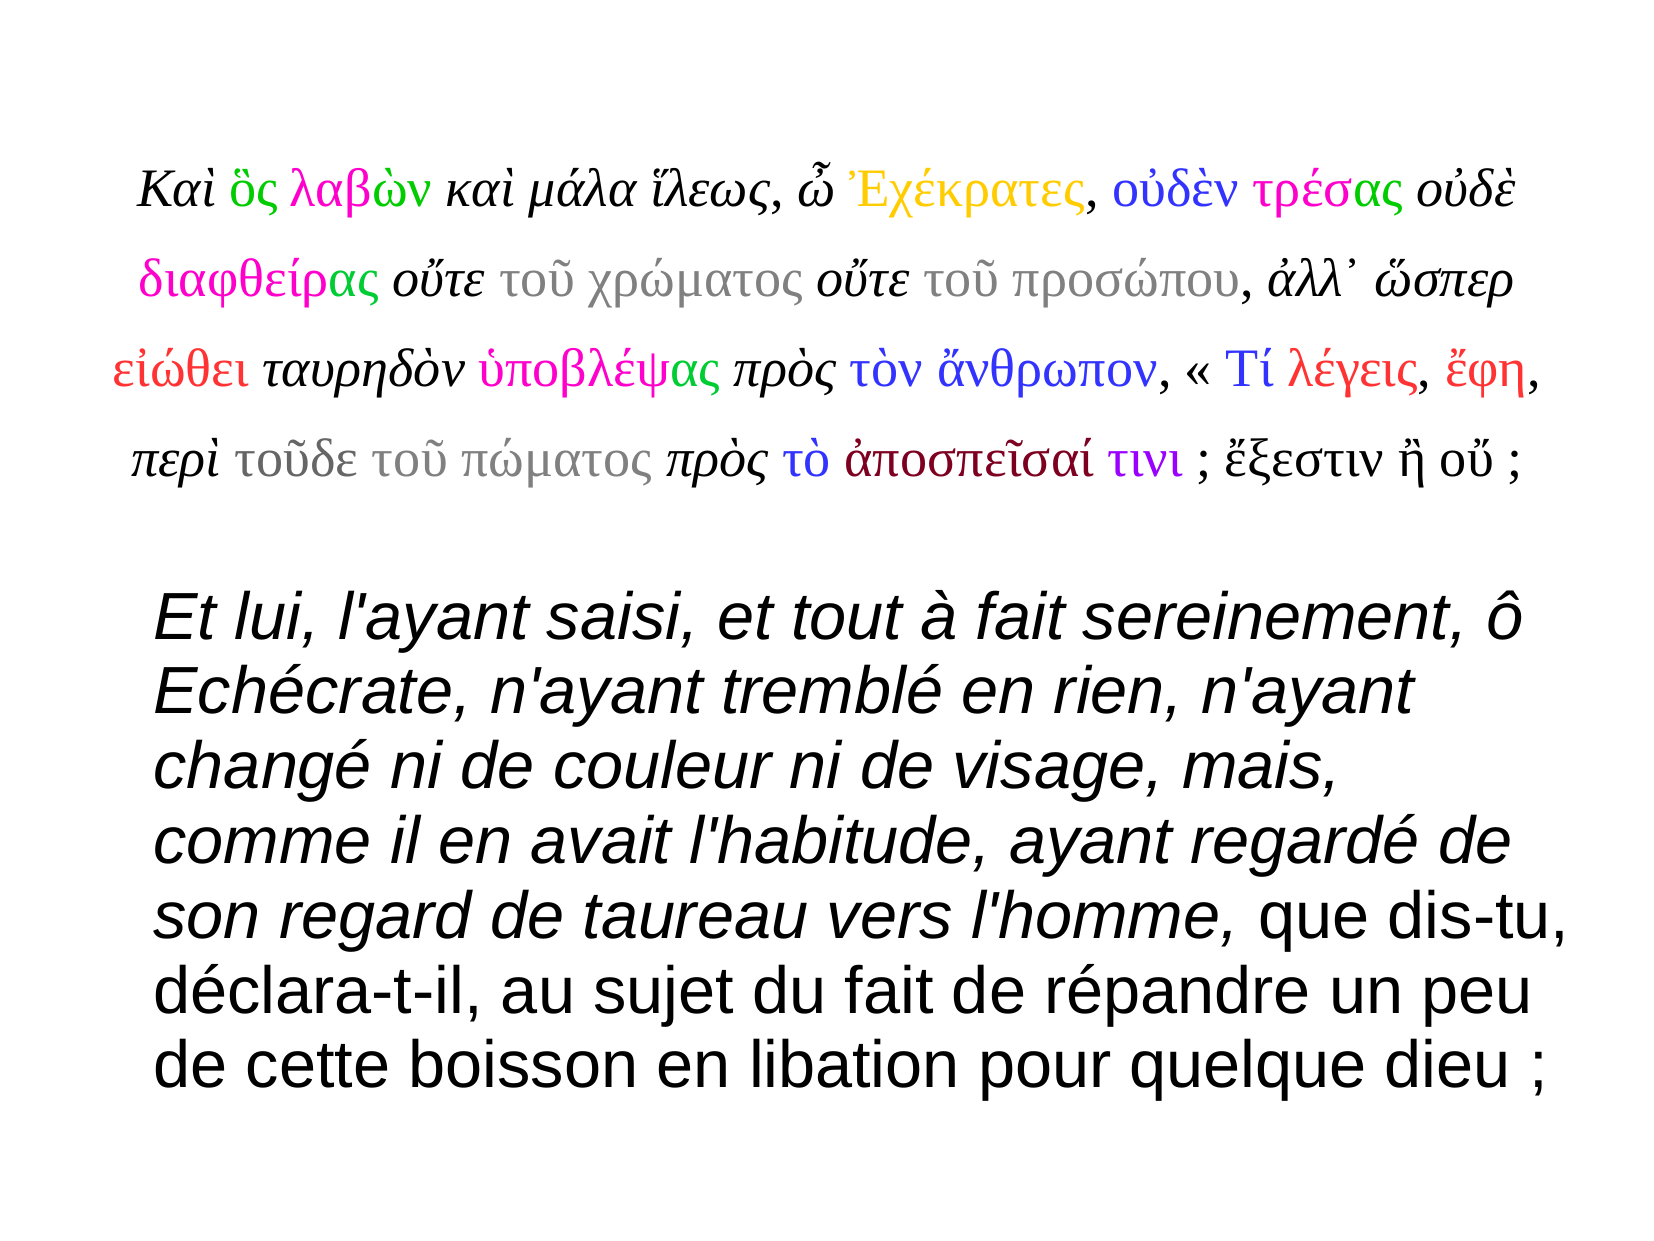

# Καὶ ὃς λαβὼν καὶ μάλα ἵλεως, ὦ Ἐχέκρατες, οὐδὲν τρέσας οὐδὲ διαφθείρας οὔτε τοῦ χρώματος οὔτε τοῦ προσώπου, ἀλλ᾽ ὥσπερ εἰώθει ταυρηδὸν ὑποβλέψας πρὸς τὸν ἄνθρωπον, « Τί λέγεις, ἔφη, περὶ τοῦδε τοῦ πώματος πρὸς τὸ ἀποσπεῖσαί τινι ; ἔξεστιν ἢ οὔ ;
Et lui, l'ayant saisi, et tout à fait sereinement, ô Echécrate, n'ayant tremblé en rien, n'ayant changé ni de couleur ni de visage, mais, comme il en avait l'habitude, ayant regardé de son regard de taureau vers l'homme, que dis-tu, déclara-t-il, au sujet du fait de répandre un peu de cette boisson en libation pour quelque dieu ;